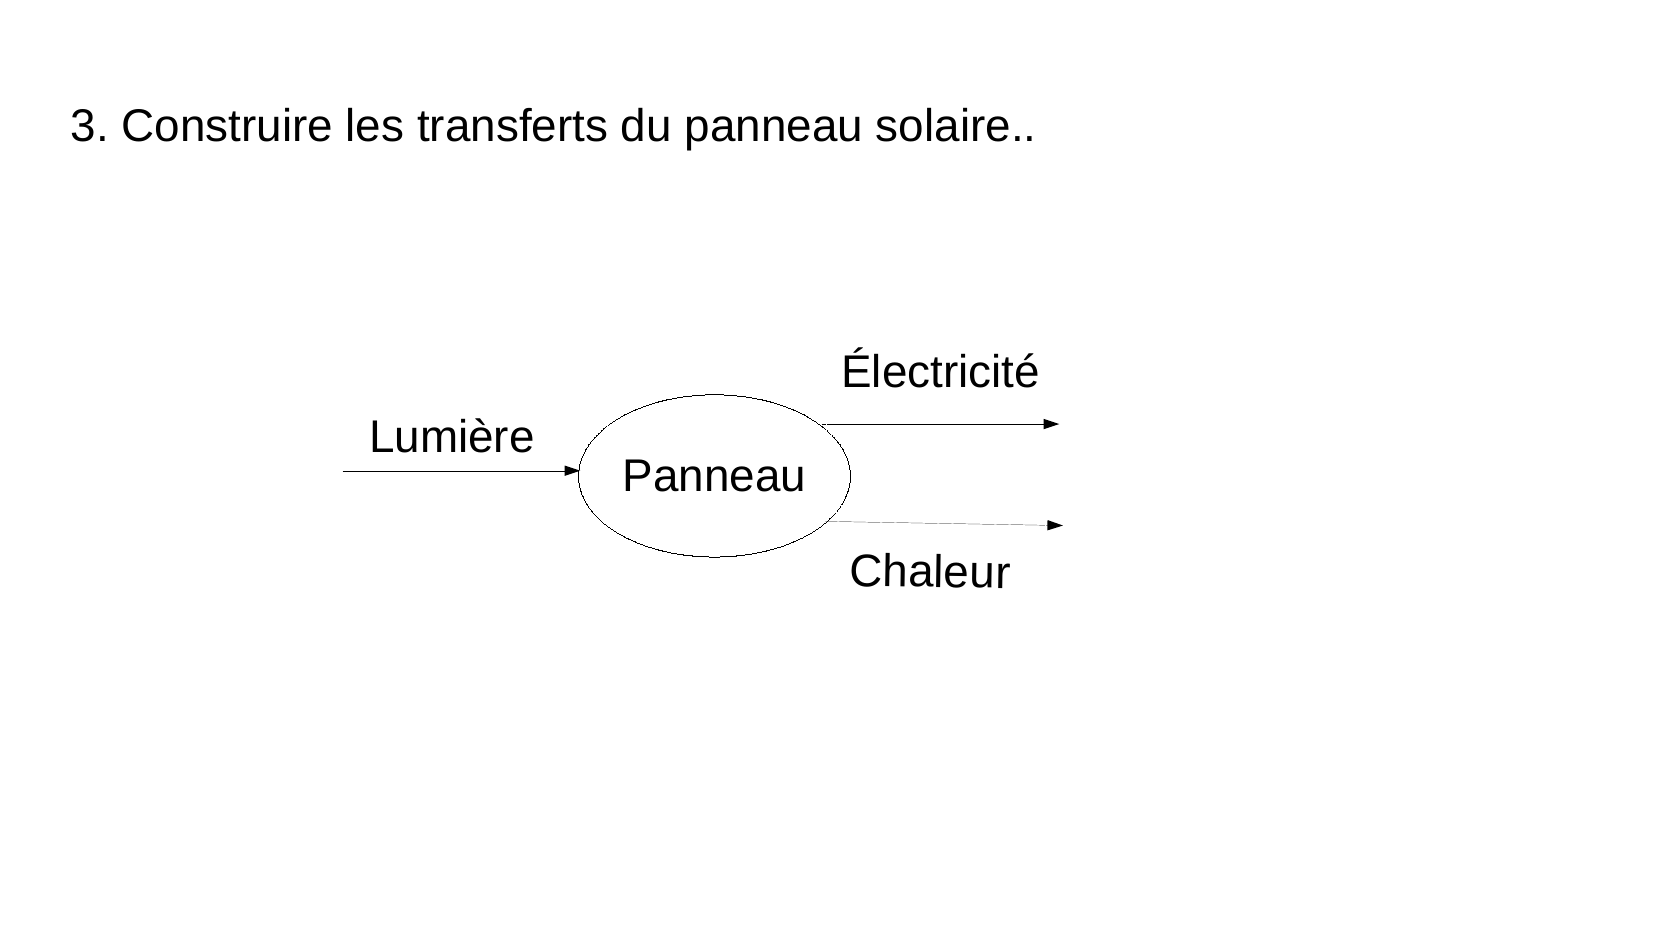

# 3. Construire les transferts du panneau solaire..
Électricité
Lumière
Panneau
Chaleur